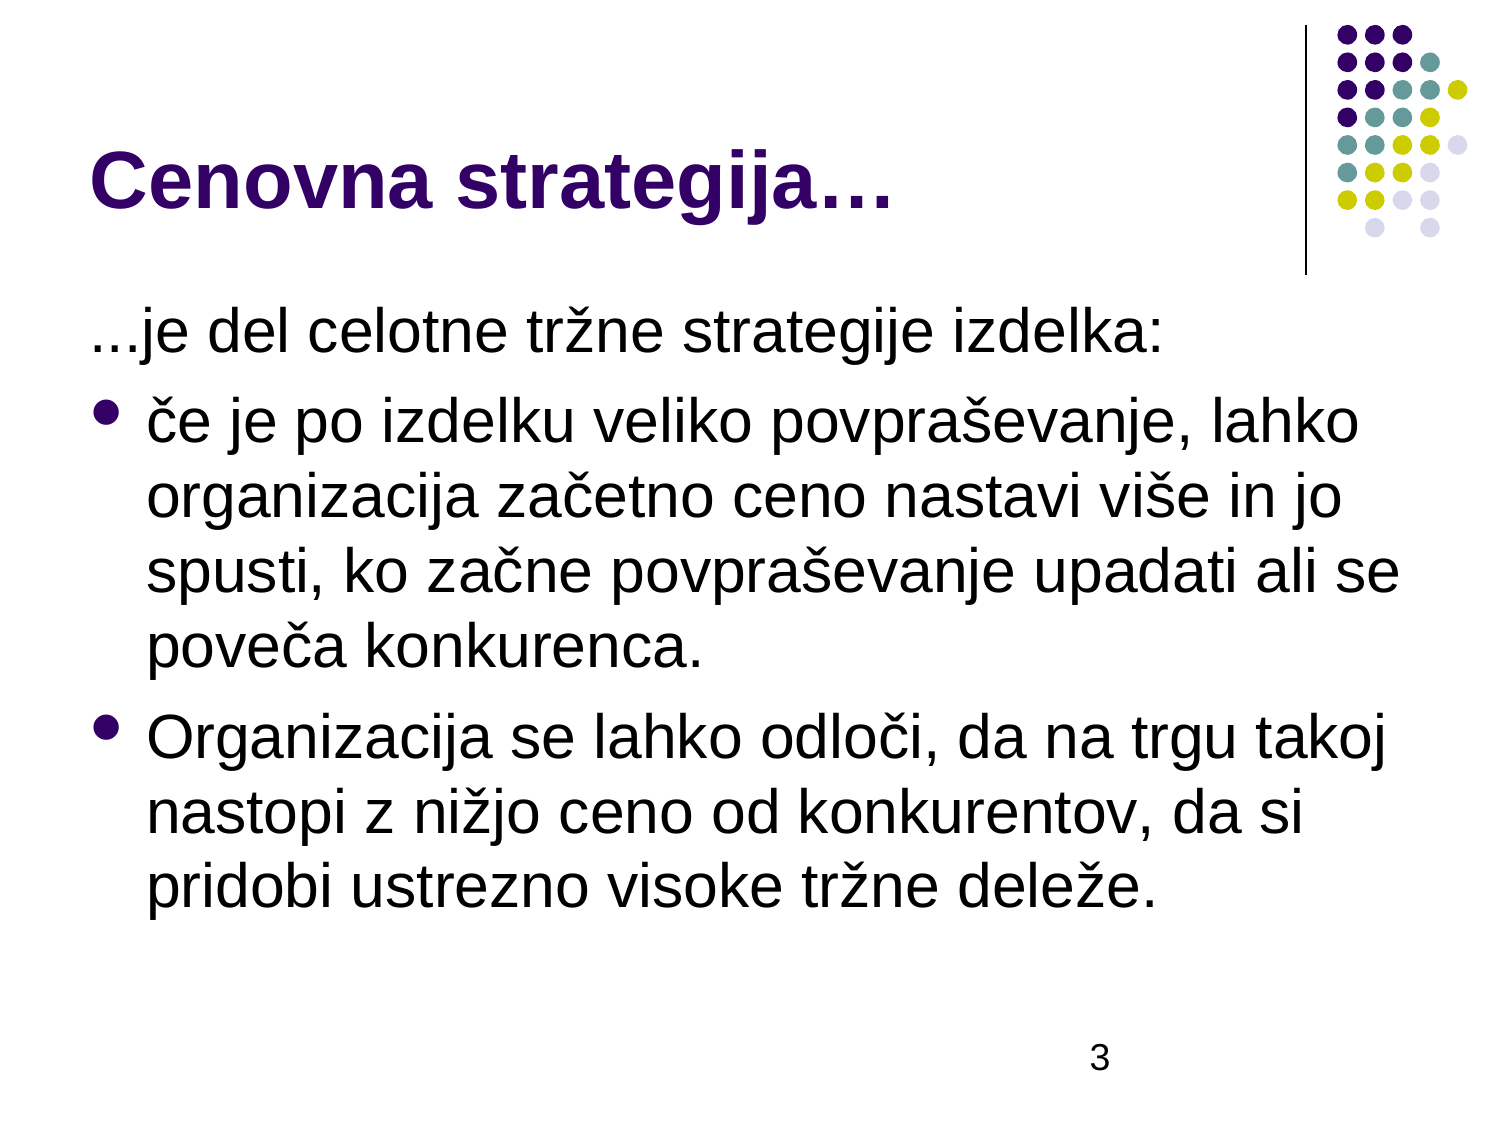

# Cenovna strategija…
...je del celotne tržne strategije izdelka:
če je po izdelku veliko povpraševanje, lahko organizacija začetno ceno nastavi više in jo spusti, ko začne povpraševanje upadati ali se poveča konkurenca.
Organizacija se lahko odloči, da na trgu takoj nastopi z nižjo ceno od konkurentov, da si pridobi ustrezno visoke tržne deleže.
3